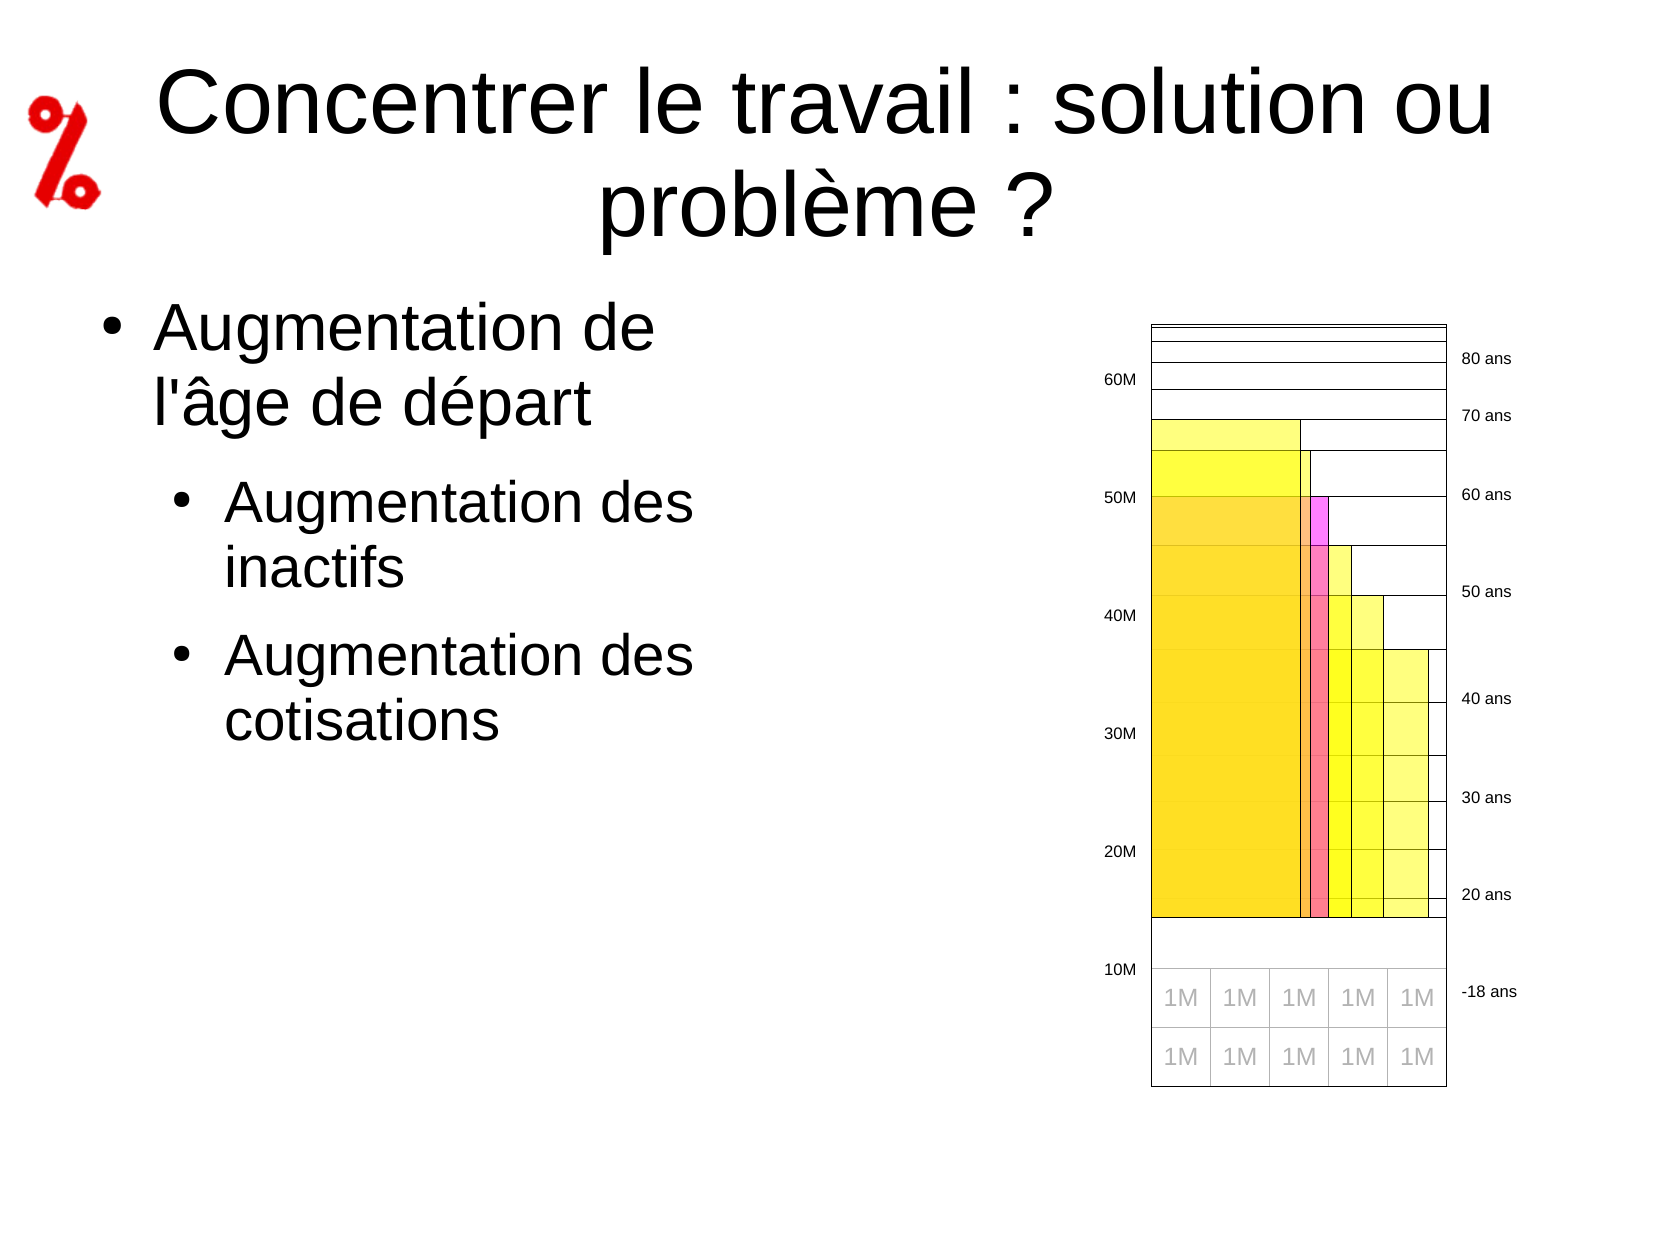

# Concentrer le travail : solution ou problème ?
Augmentation de l'âge de départ
Augmentation des inactifs
Augmentation des cotisations
1M
1M
1M
1M
1M
1M
1M
1M
1M
1M
80 ans
60M
70 ans
60 ans
50M
50 ans
40M
40 ans
30M
30 ans
20M
20 ans
10M
-18 ans